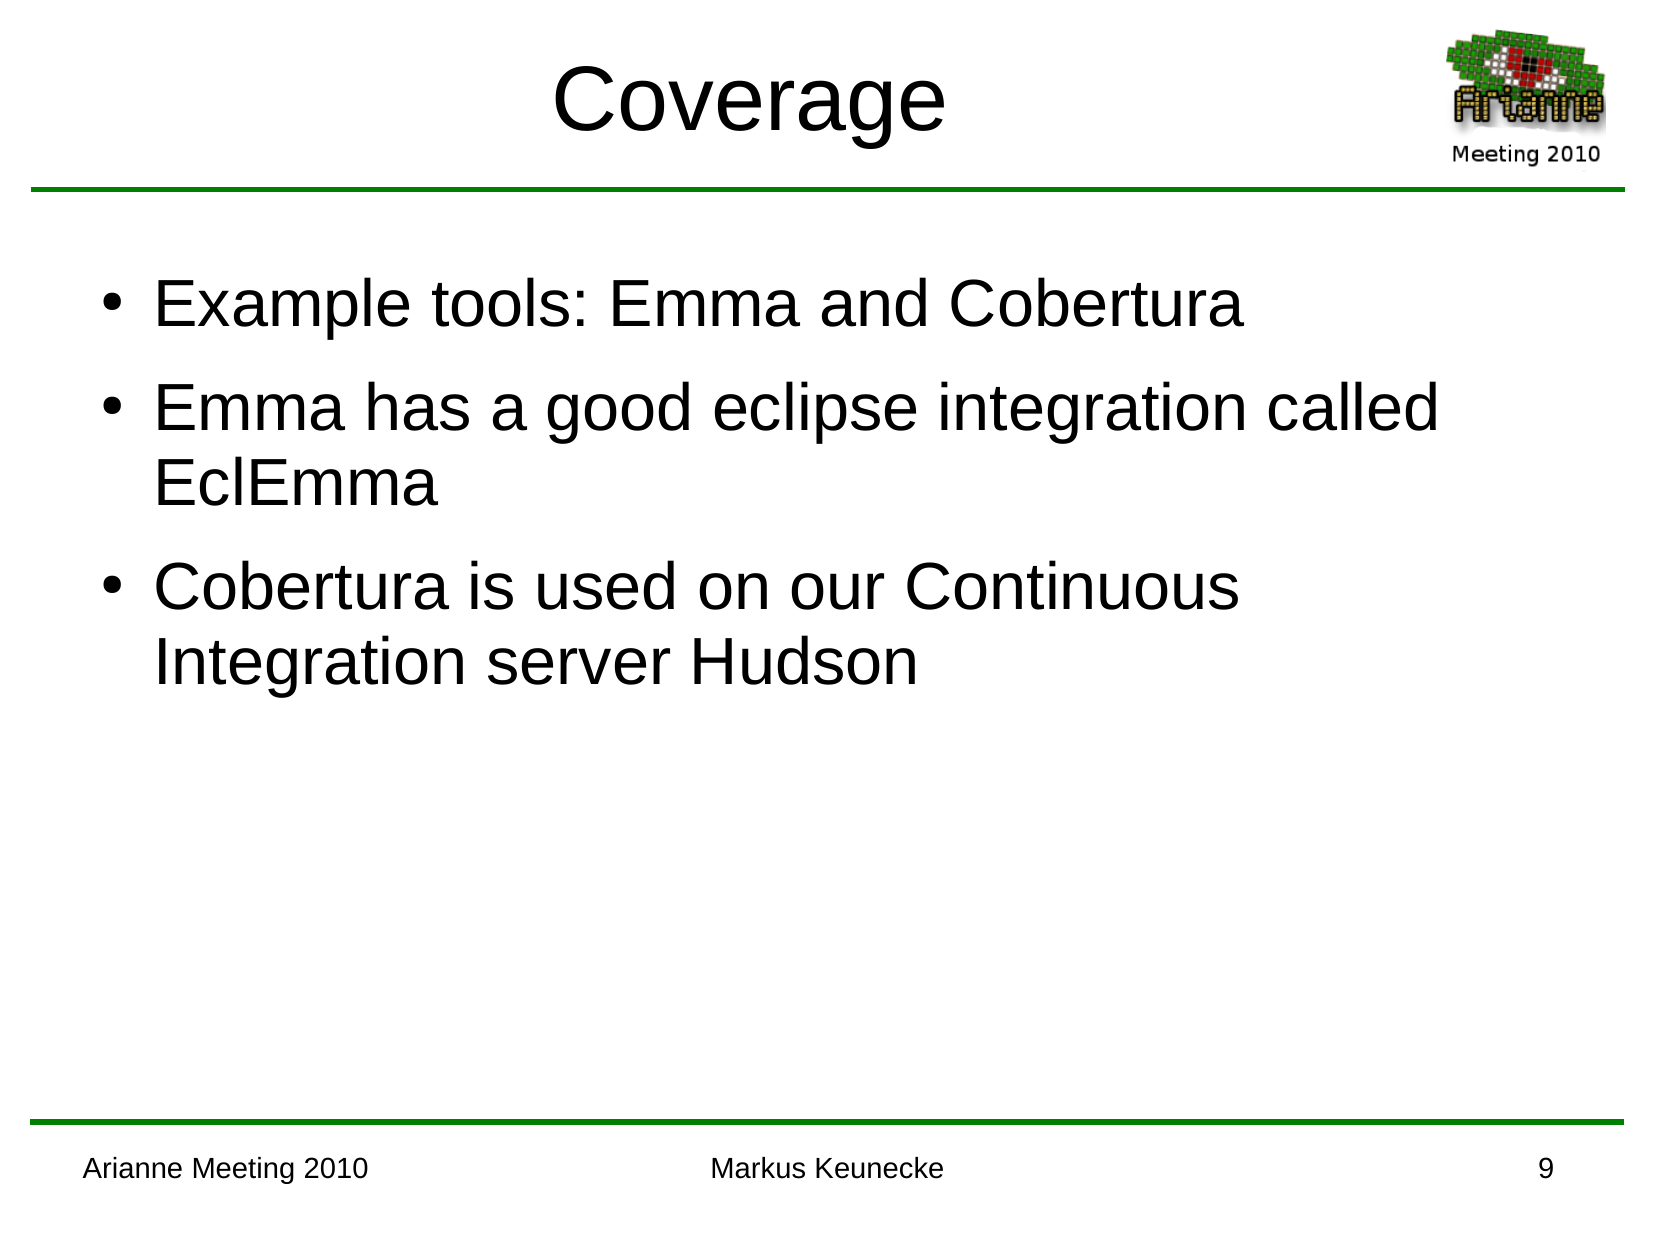

# Coverage
Example tools: Emma and Cobertura
Emma has a good eclipse integration called EclEmma
Cobertura is used on our Continuous Integration server Hudson
2010-03-13
9